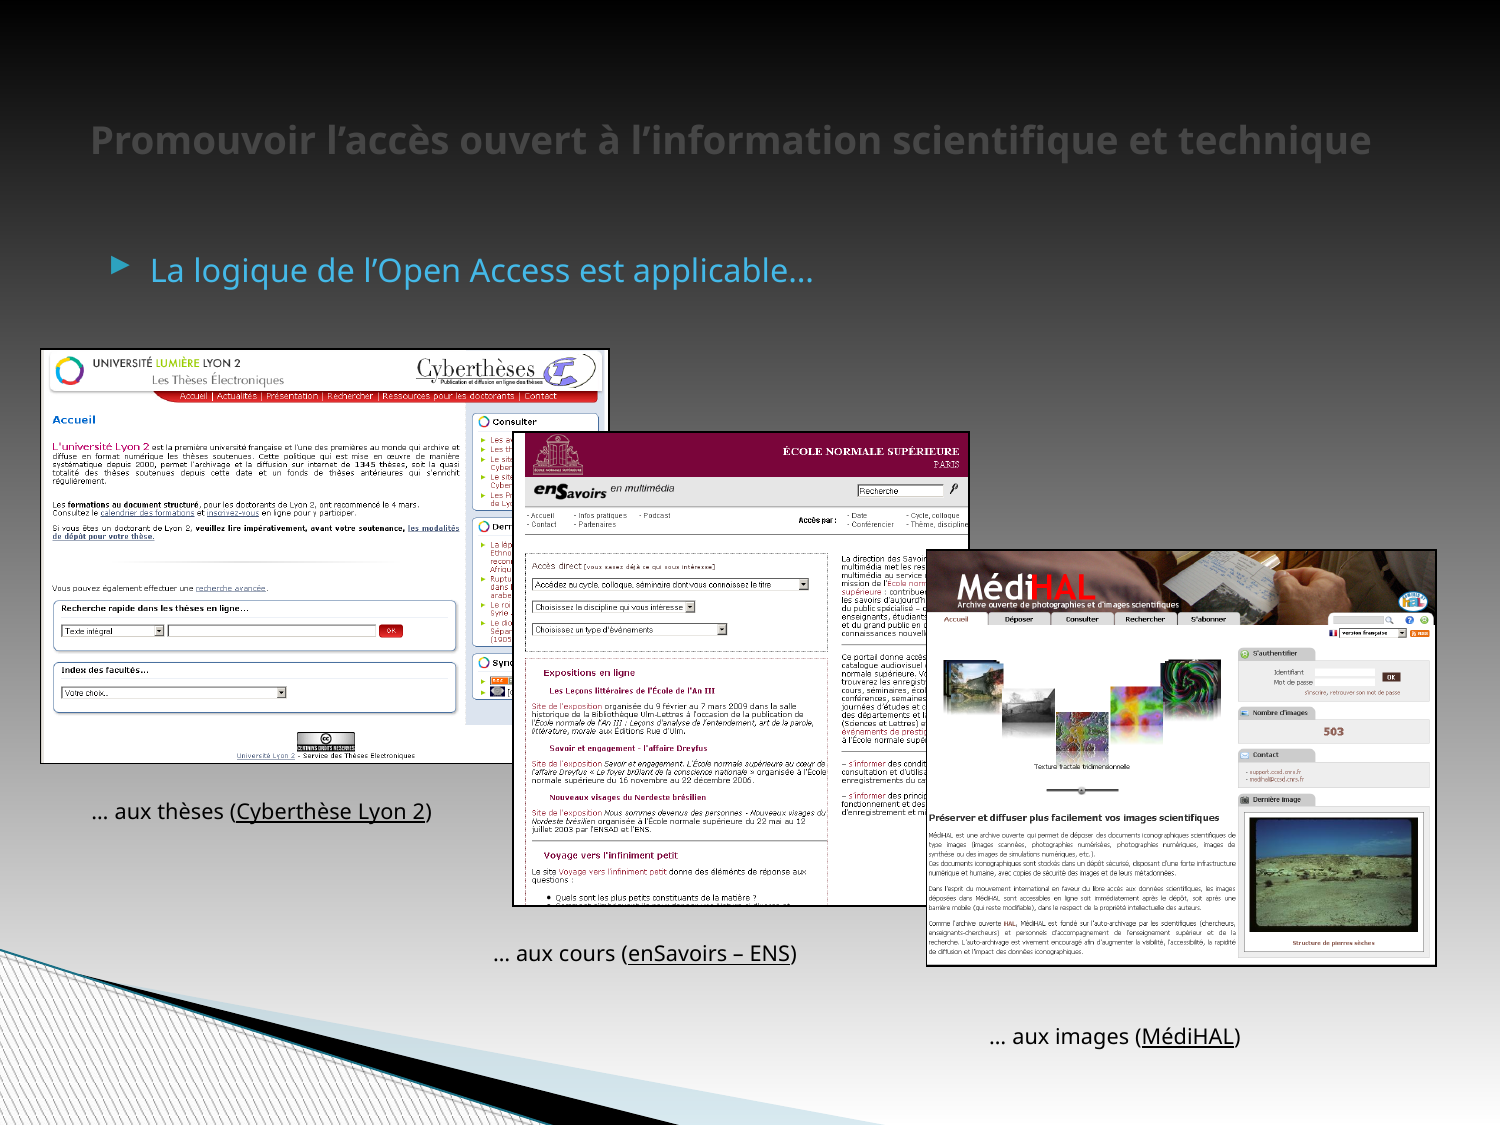

Promouvoir l’accès ouvert à l’information scientifique et technique
# La logique de l’Open Access est applicable…
… aux thèses (Cyberthèse Lyon 2)
… aux cours (enSavoirs – ENS)
… aux images (MédiHAL)